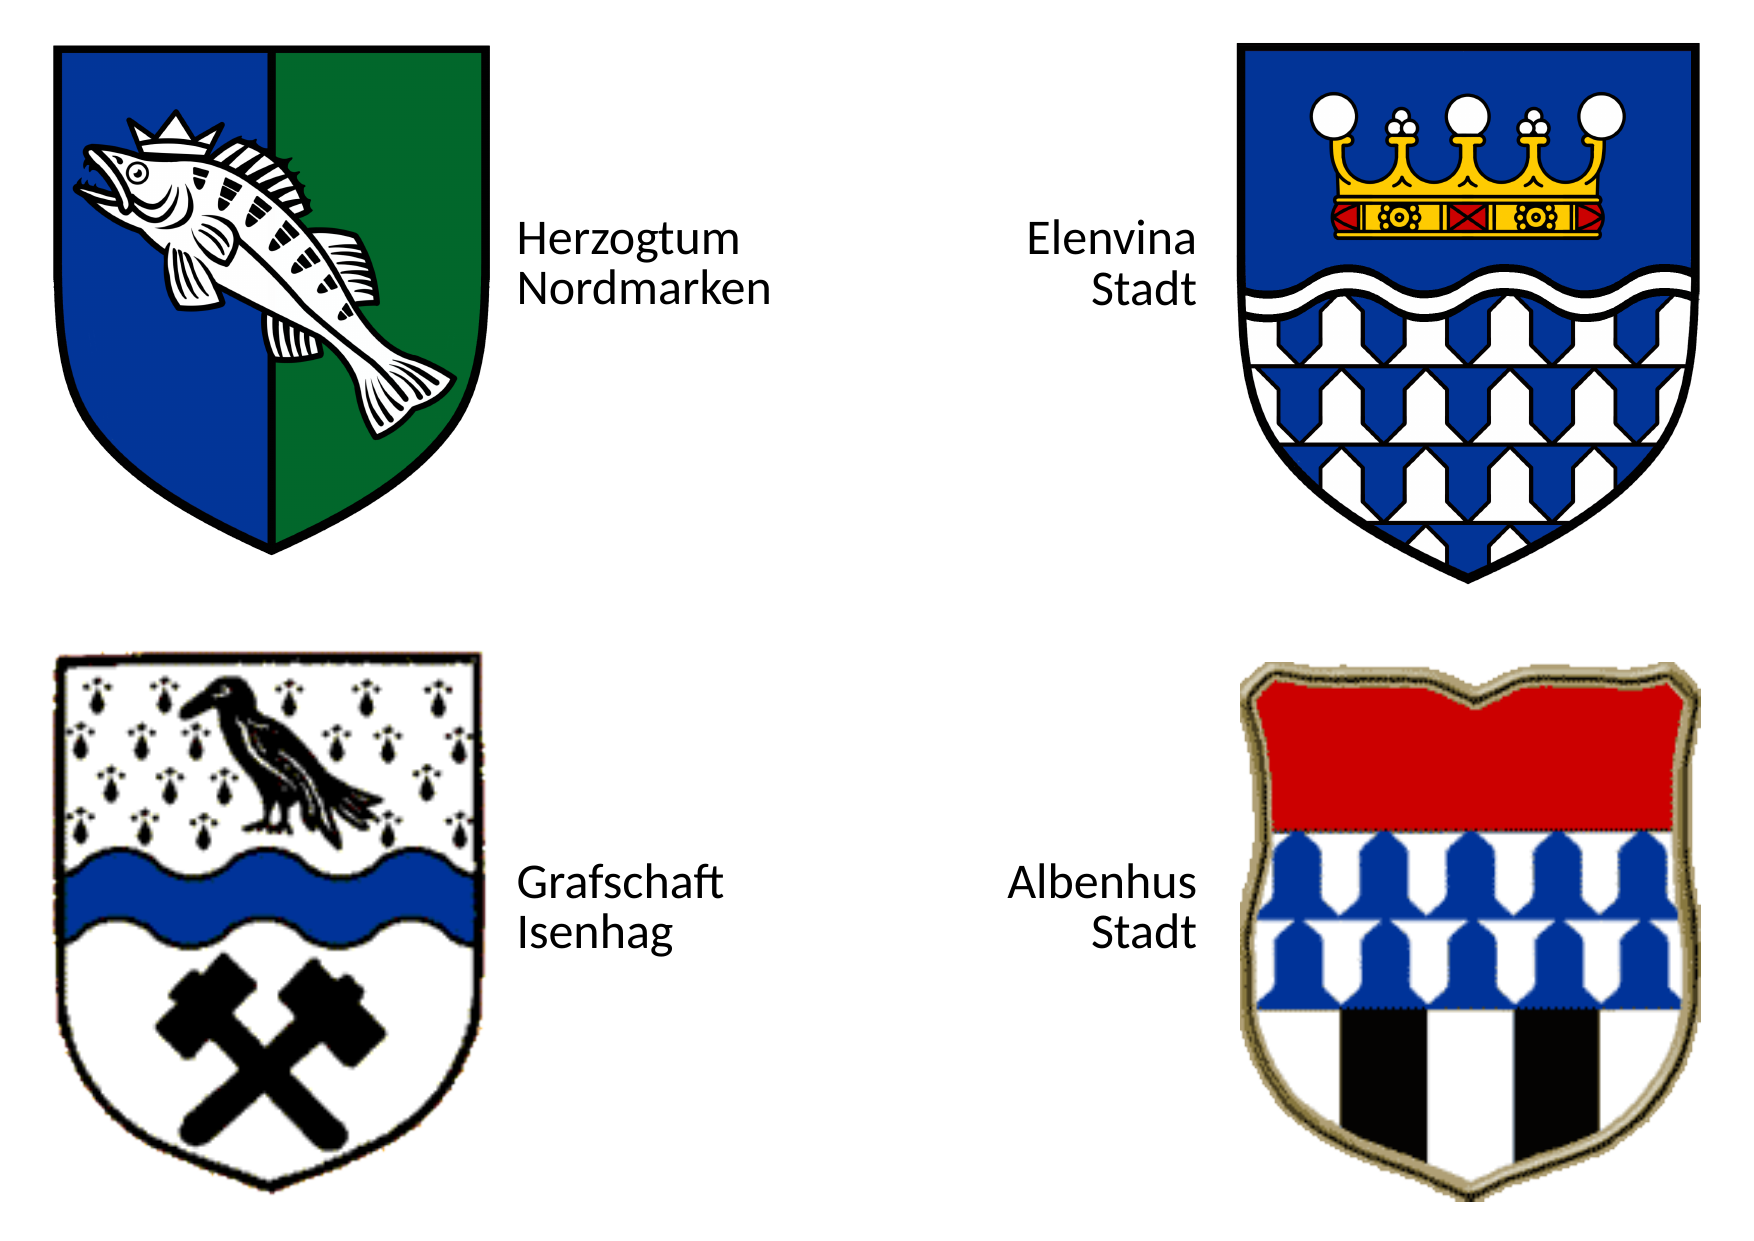

Herzogtum
Nordmarken
Elenvina
Stadt
Grafschaft
Isenhag
Albenhus
Stadt